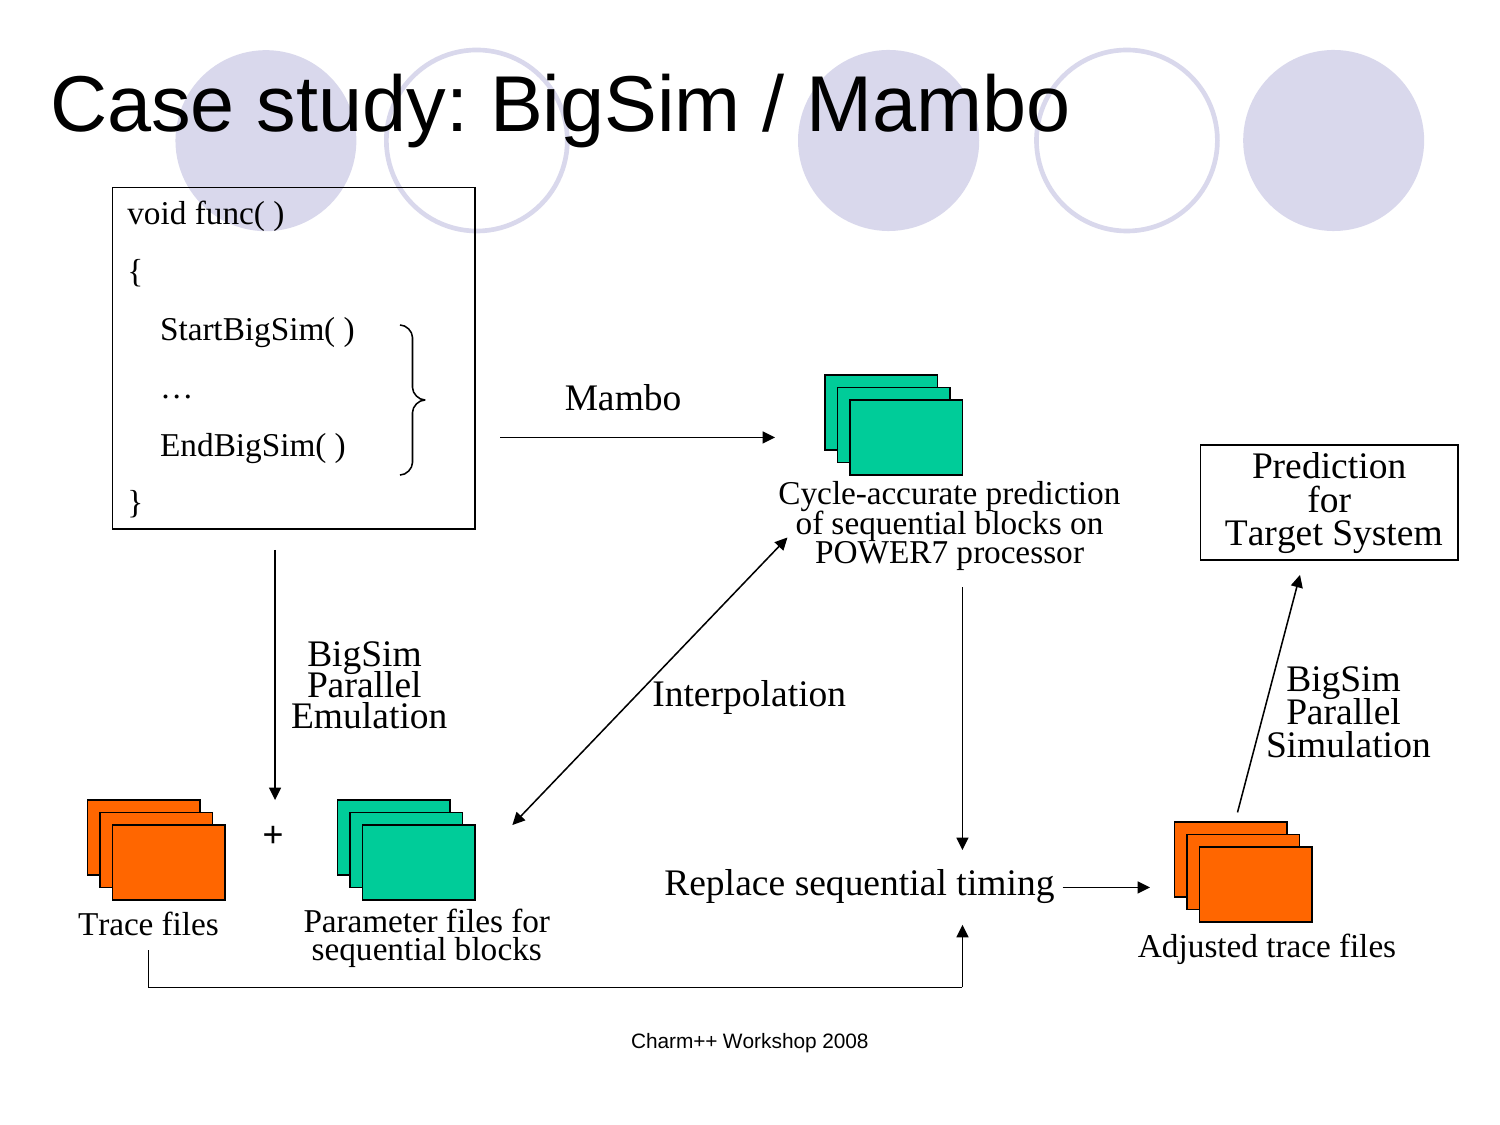

# Case study: BigSim / Mambo
void func( )
{
 StartBigSim( )
 …
 EndBigSim( )
}
Mambo
Prediction
for
 Target System
Cycle-accurate prediction
of sequential blocks on
POWER7 processor
BigSim
Parallel
 Emulation
BigSim
Parallel
 Simulation
Interpolation
+
Replace sequential timing
Trace files
Parameter files for
sequential blocks
Adjusted trace files
Charm++ Workshop 2008